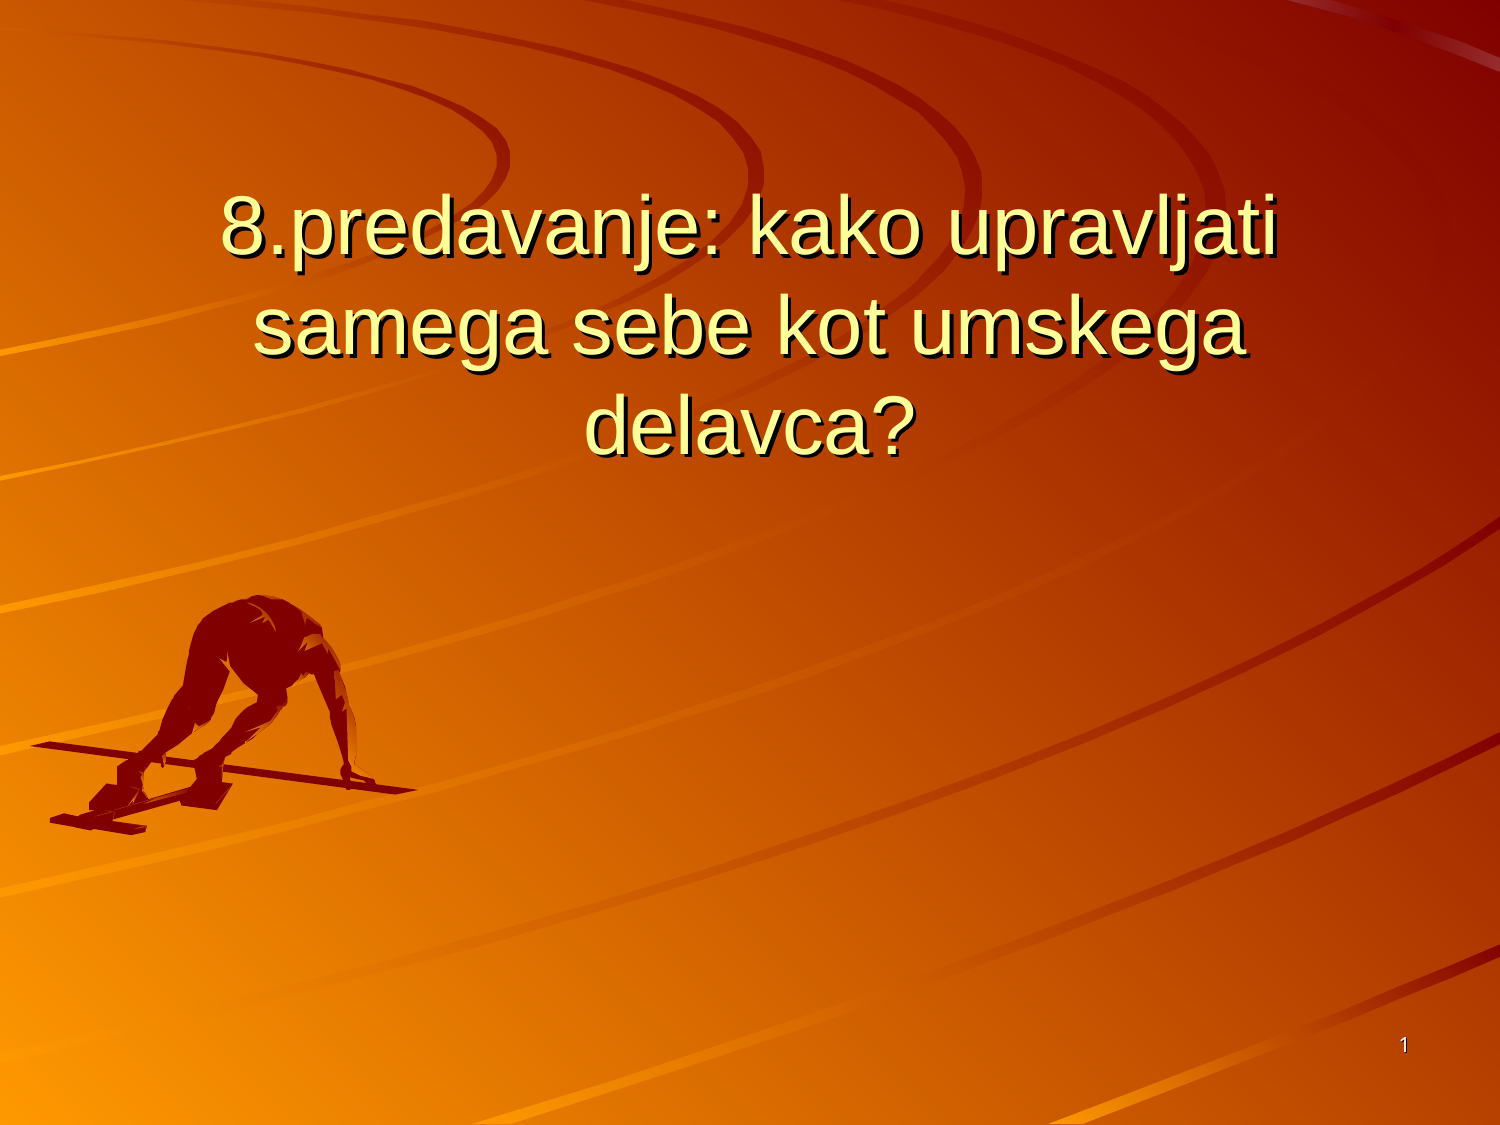

# 8.predavanje: kako upravljati samega sebe kot umskega delavca?
1